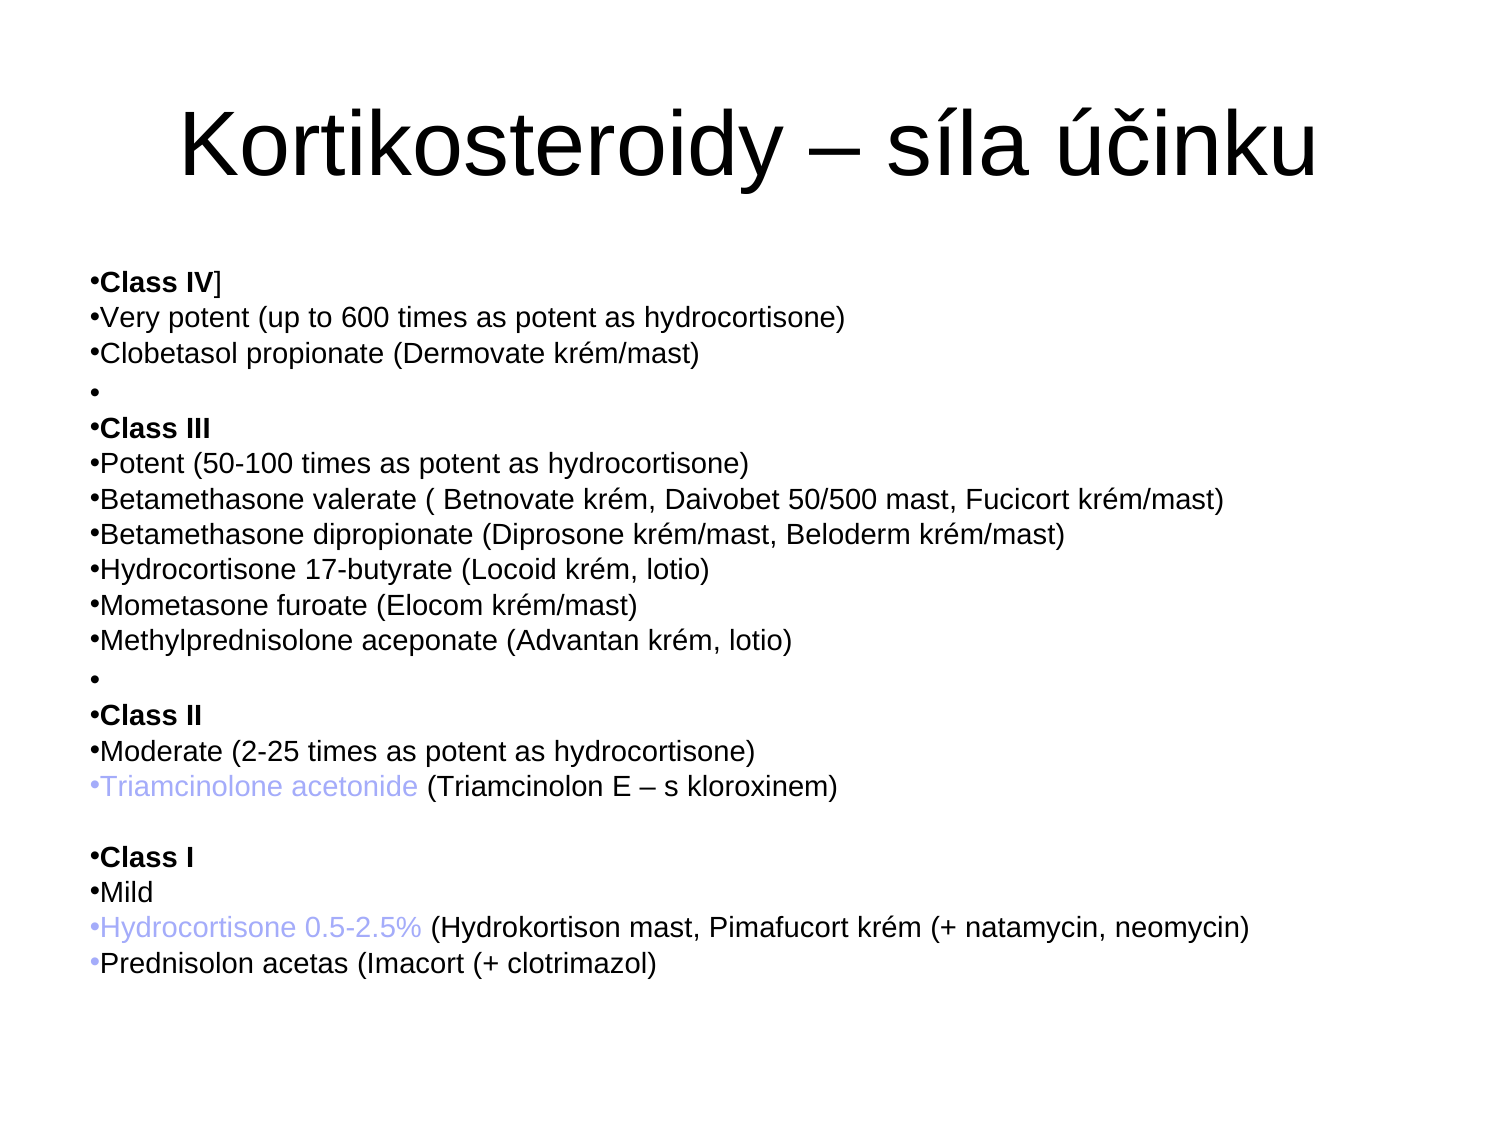

# Kortikosteroidy – síla účinku
Class IV]
Very potent (up to 600 times as potent as hydrocortisone)
Clobetasol propionate (Dermovate krém/mast)
Class III
Potent (50-100 times as potent as hydrocortisone)
Betamethasone valerate ( Betnovate krém, Daivobet 50/500 mast, Fucicort krém/mast)
Betamethasone dipropionate (Diprosone krém/mast, Beloderm krém/mast)
Hydrocortisone 17-butyrate (Locoid krém, lotio)
Mometasone furoate (Elocom krém/mast)
Methylprednisolone aceponate (Advantan krém, lotio)
Class II
Moderate (2-25 times as potent as hydrocortisone)
Triamcinolone acetonide (Triamcinolon E – s kloroxinem)
Class I
Mild
Hydrocortisone 0.5-2.5% (Hydrokortison mast, Pimafucort krém (+ natamycin, neomycin)
Prednisolon acetas (Imacort (+ clotrimazol)